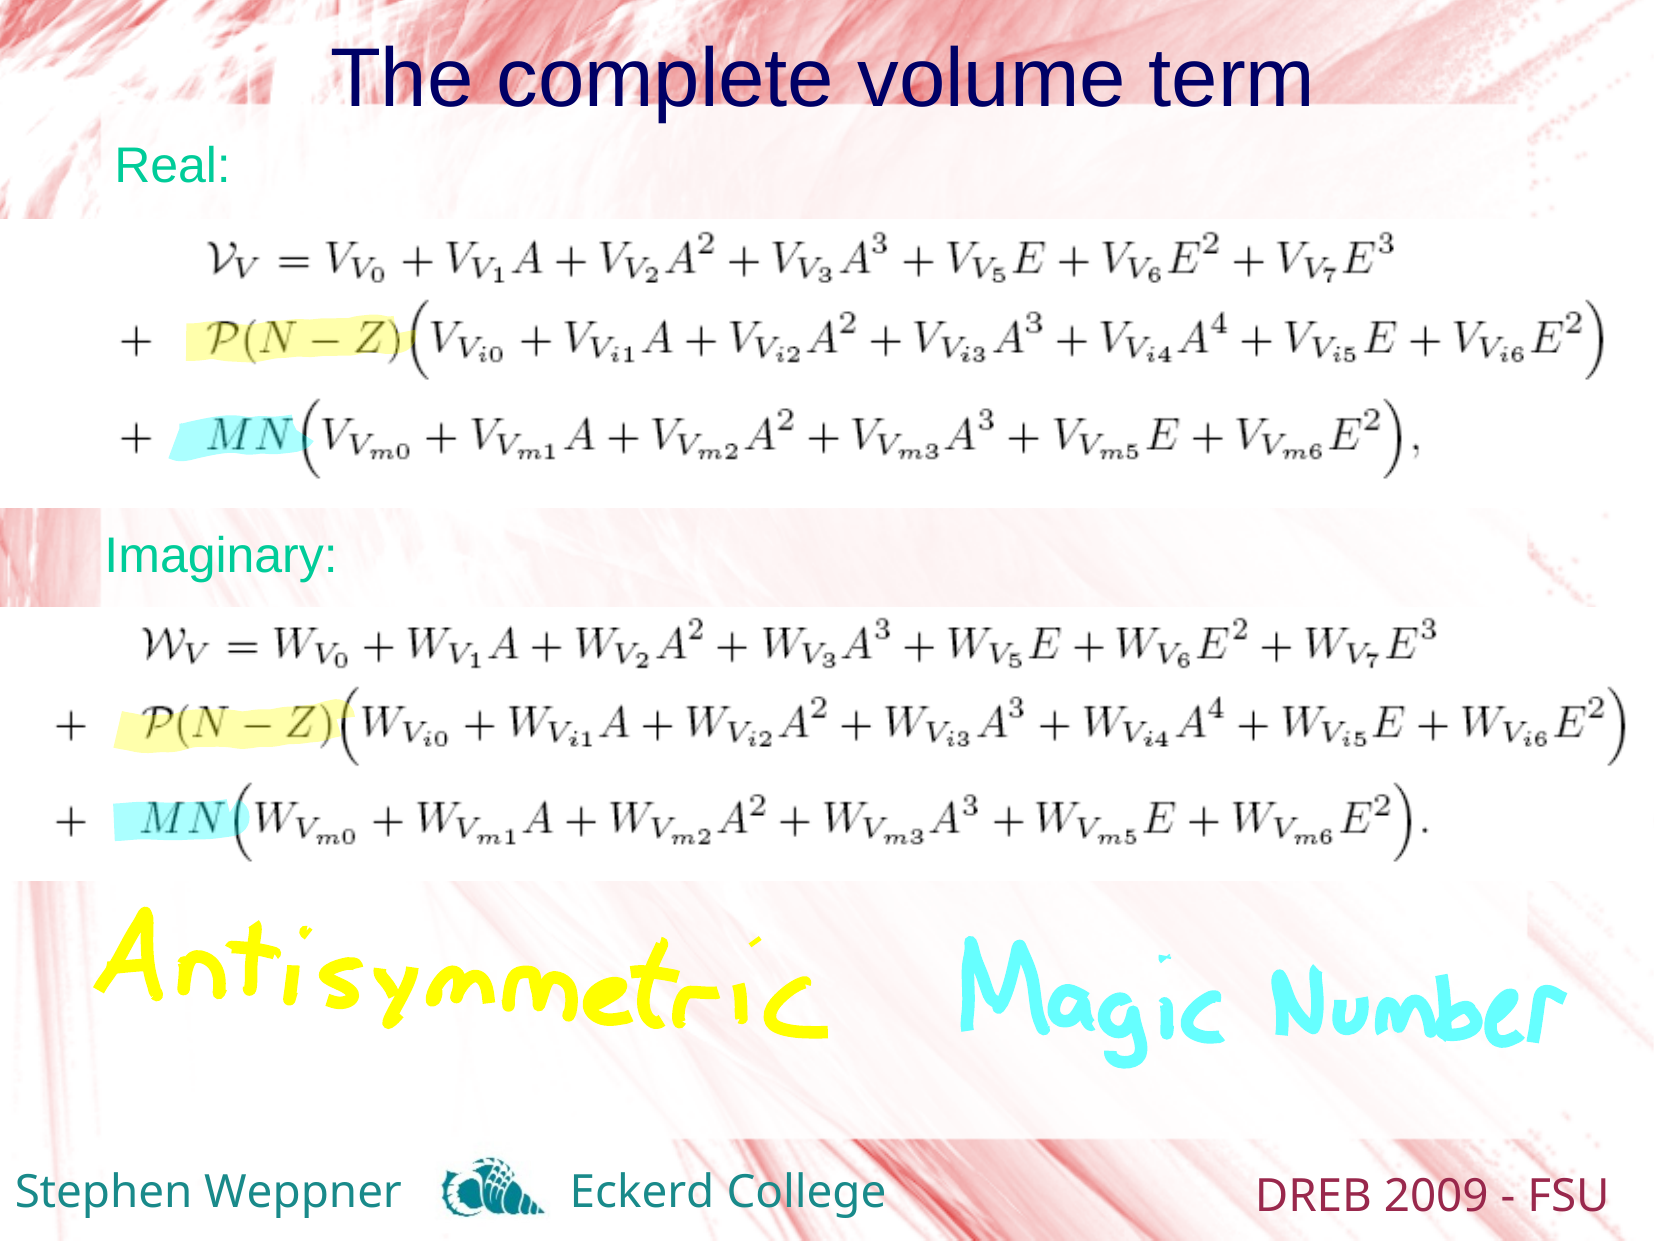

The complete volume term
Real:
Imaginary:
Stephen Weppner Eckerd College
DREB 2009 - FSU